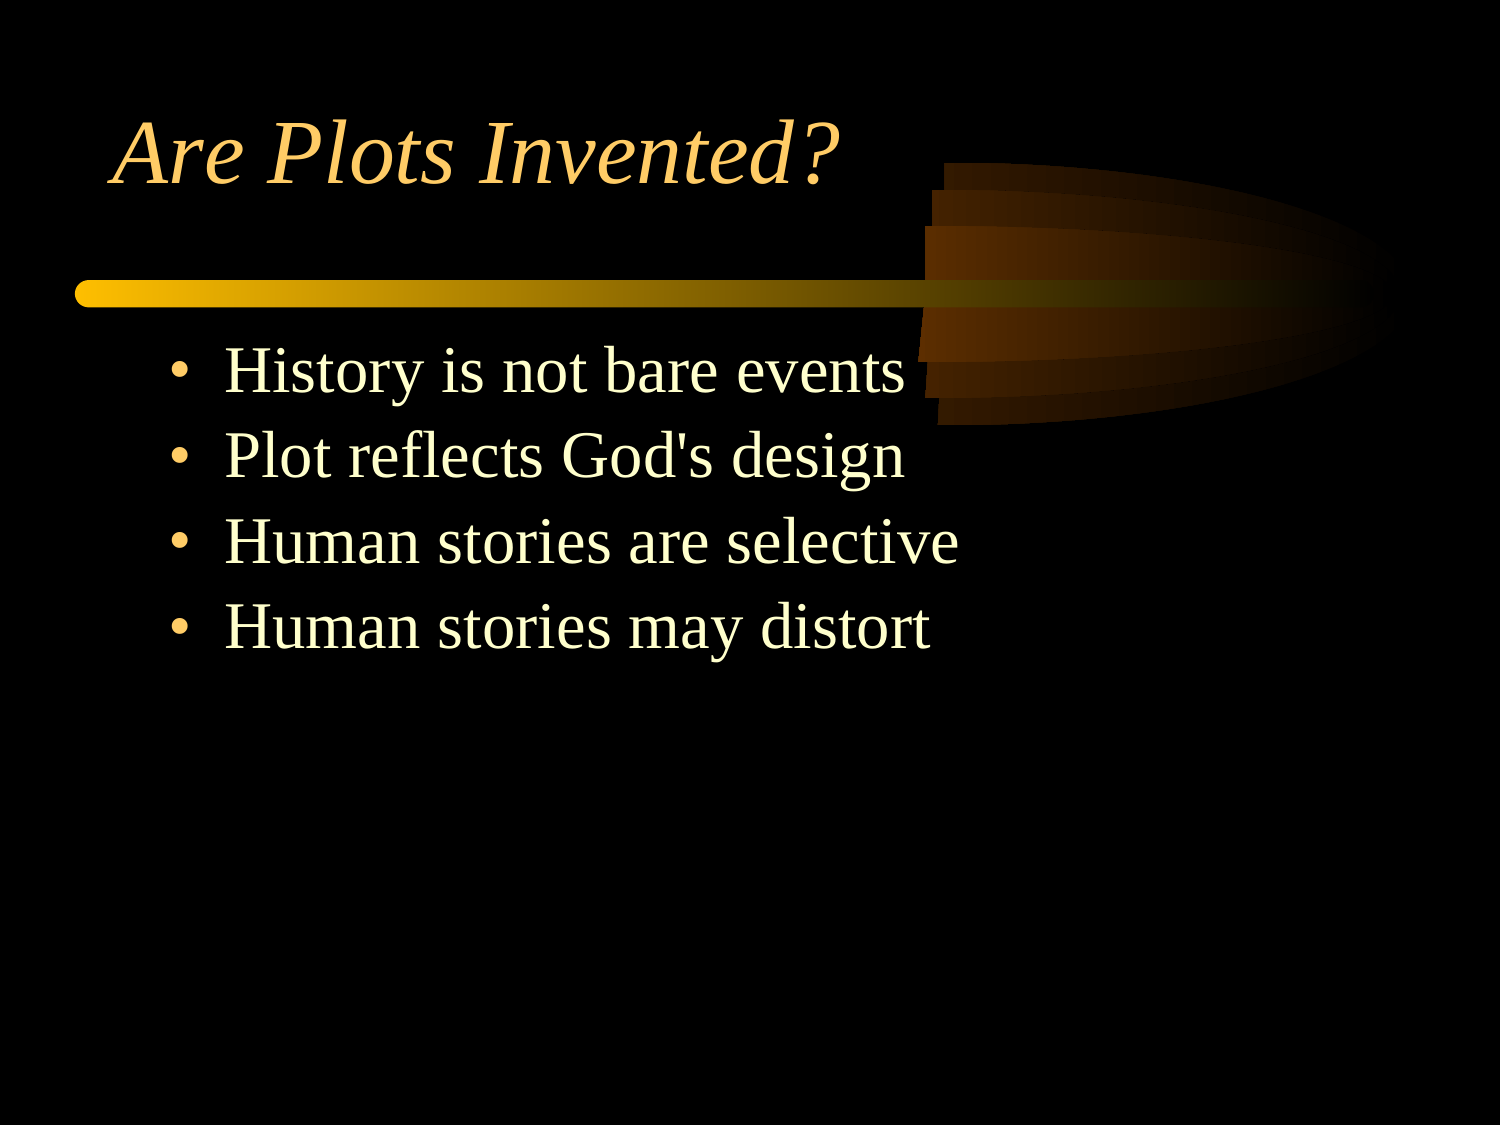

# Are Plots Invented?
History is not bare events
Plot reflects God's design
Human stories are selective
Human stories may distort